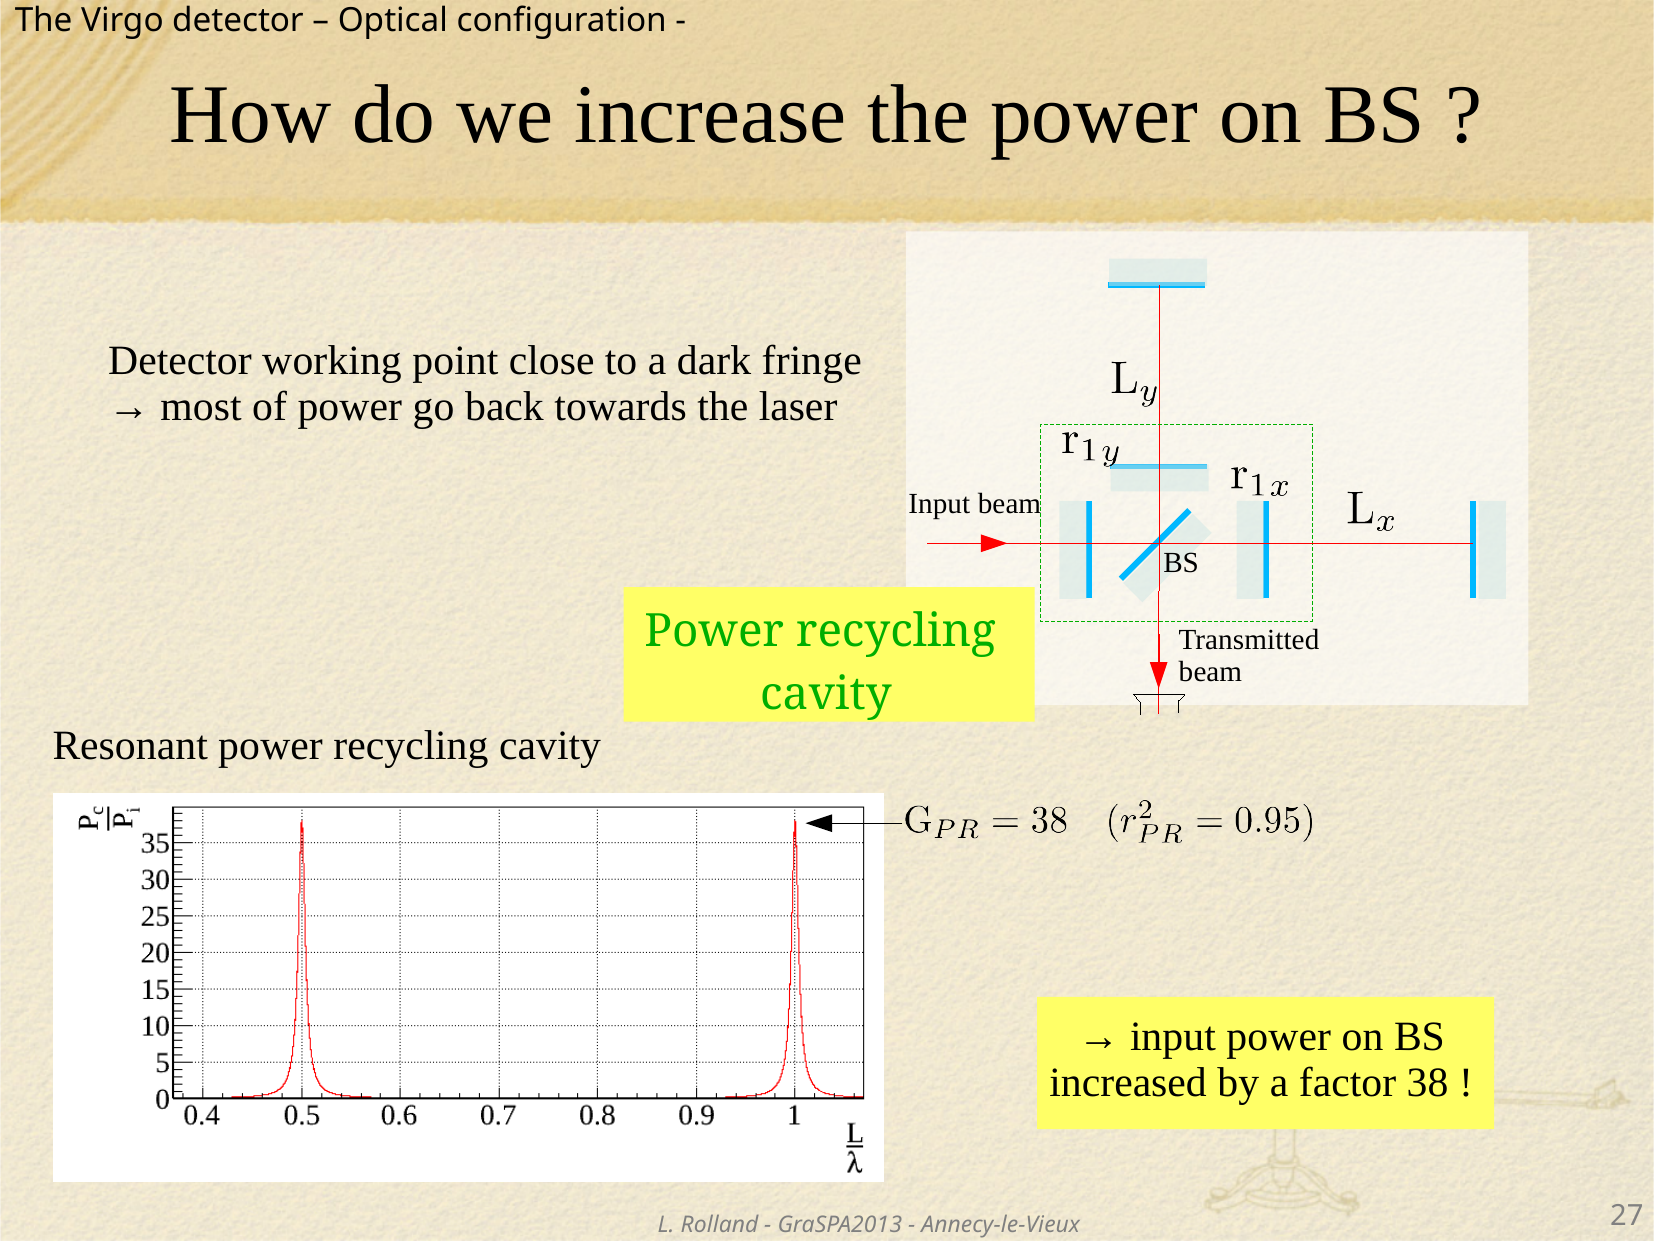

The Virgo detector – Optical configuration -
# How do we increase the power on BS ?
Detector working point close to a dark fringe
→ most of power go back towards the laser
Input beam
BS
Power recycling cavity
Transmitted beam
Resonant power recycling cavity
→ input power on BS increased by a factor 38 !